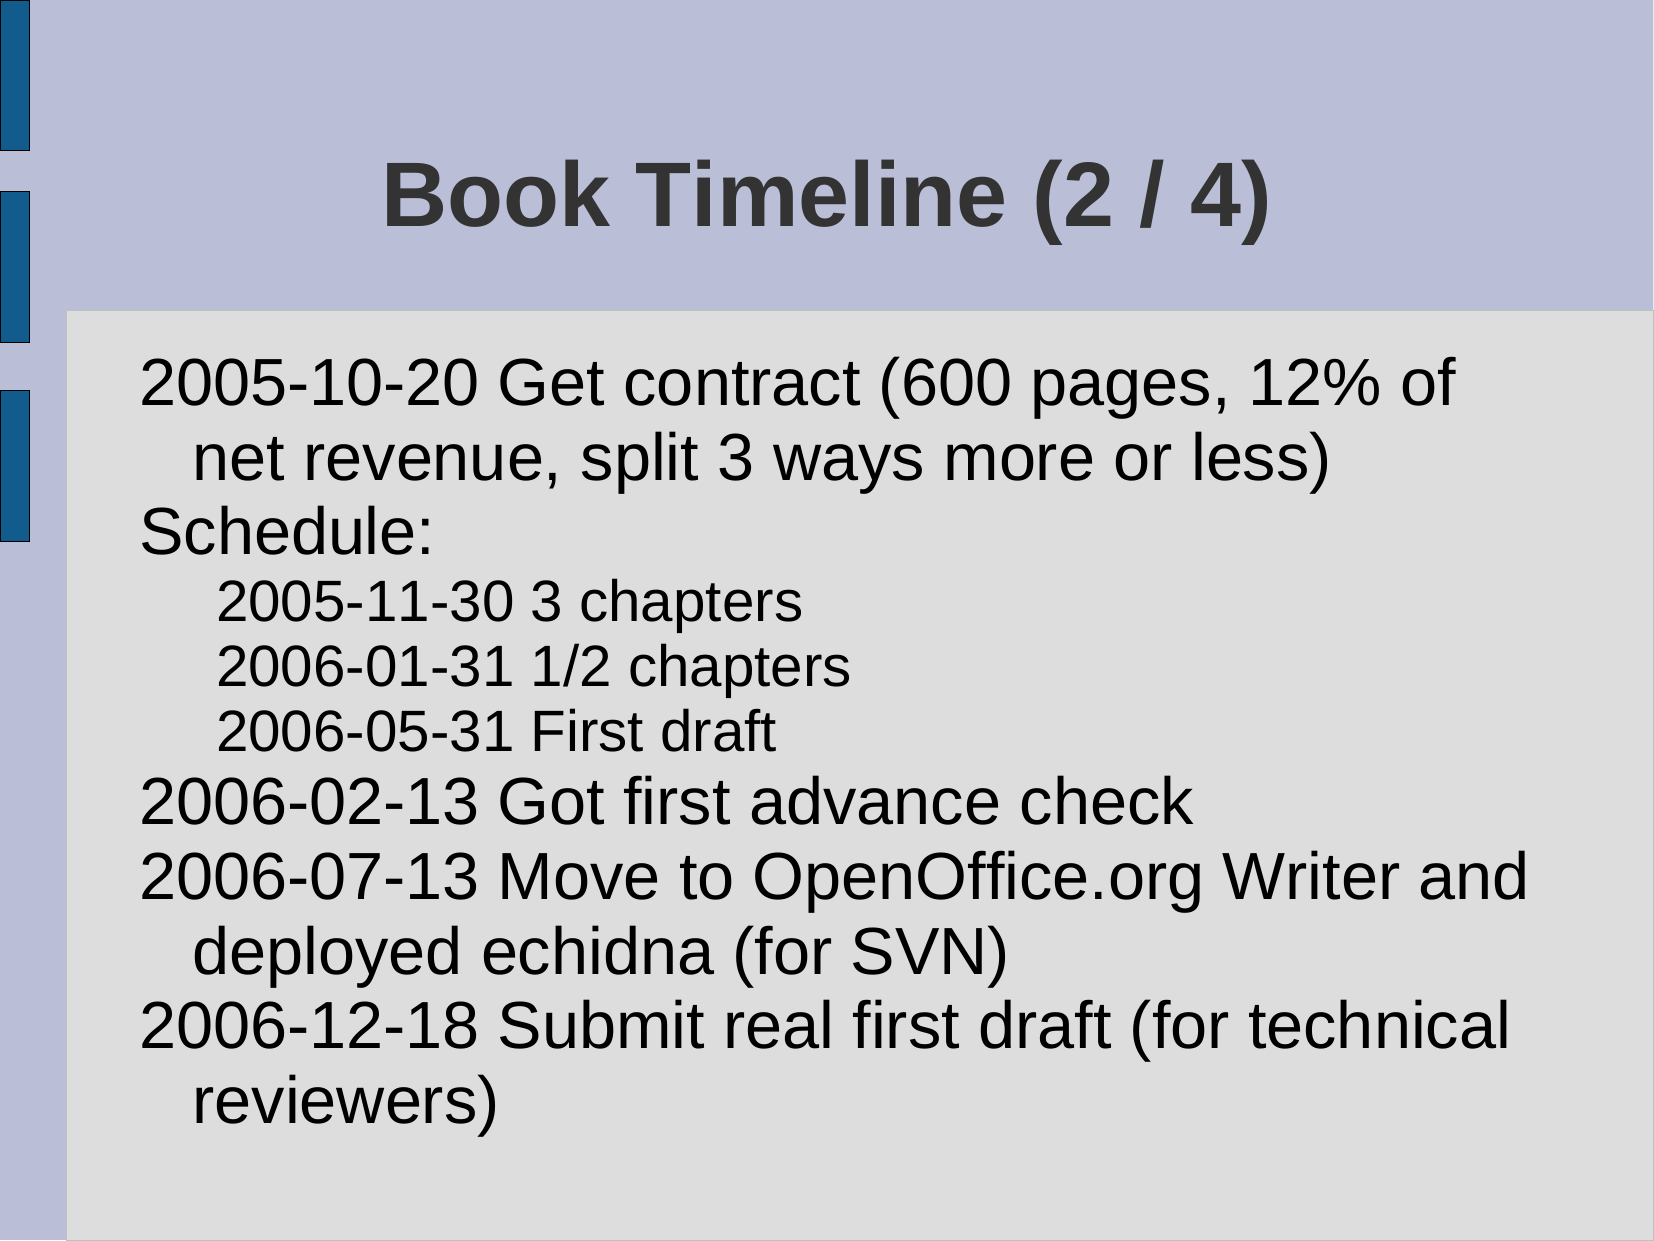

# Book Timeline (2 / 4)
2005-10-20 Get contract (600 pages, 12% of net revenue, split 3 ways more or less)
Schedule:
2005-11-30 3 chapters
2006-01-31 1/2 chapters
2006-05-31 First draft
2006-02-13 Got first advance check
2006-07-13 Move to OpenOffice.org Writer and deployed echidna (for SVN)
2006-12-18 Submit real first draft (for technical reviewers)